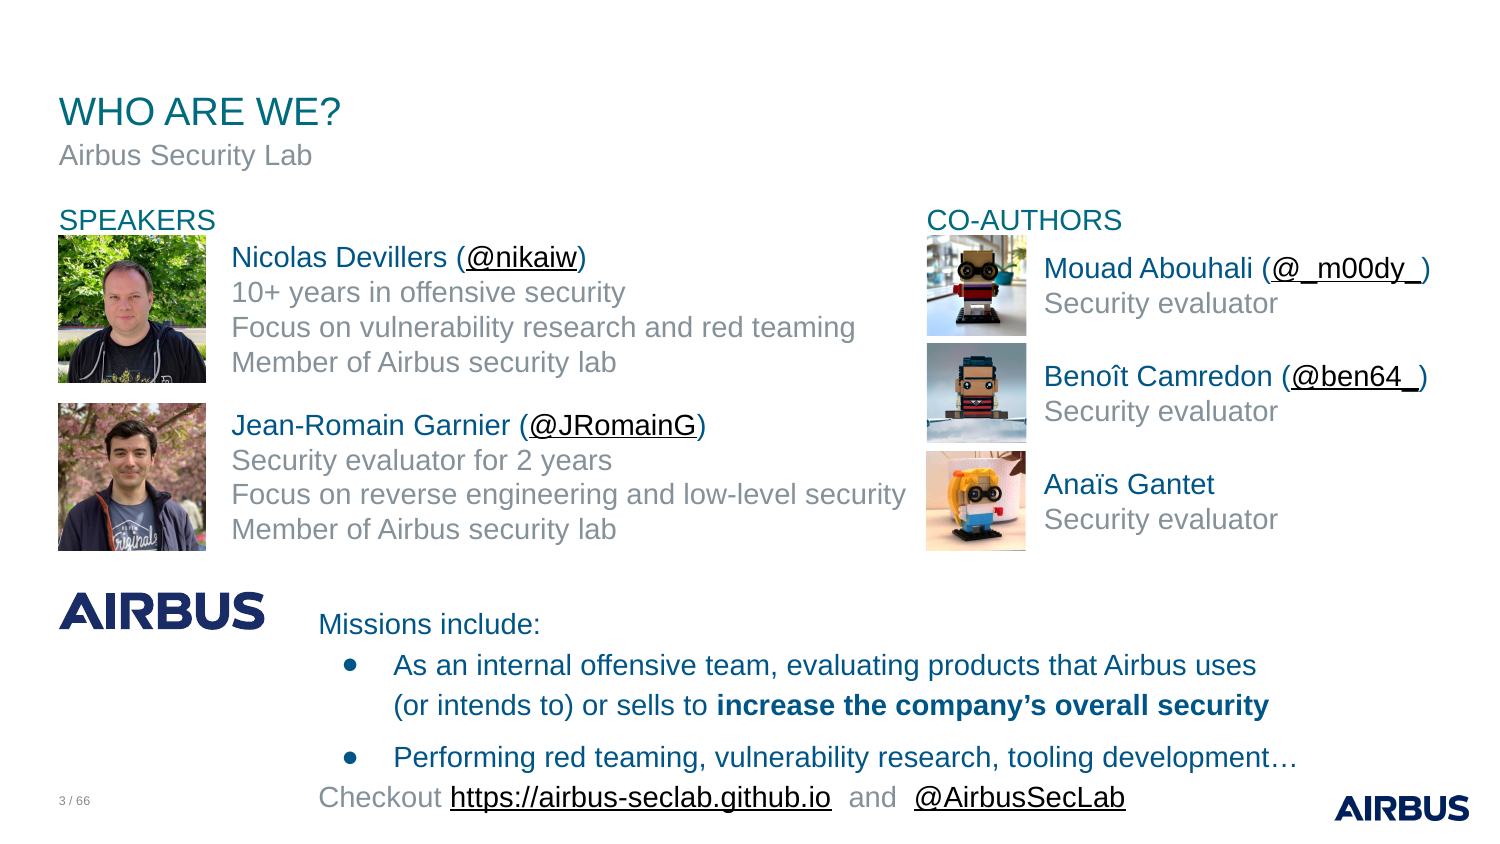

# WHO ARE WE? Airbus Security Lab
SPEAKERS
Nicolas Devillers (@nikaiw)
10+ years in offensive security
Focus on vulnerability research and red teaming
Member of Airbus security lab
Jean-Romain Garnier (@JRomainG)
Security evaluator for 2 years
Focus on reverse engineering and low-level security
Member of Airbus security lab
CO-AUTHORS
Mouad Abouhali (@_m00dy_)
Security evaluator
Benoît Camredon (@ben64_)
Security evaluator
Anaïs Gantet
Security evaluator
Missions include:
As an internal offensive team, evaluating products that Airbus uses
(or intends to) or sells to increase the company’s overall security
Performing red teaming, vulnerability research, tooling development…
Checkout https://airbus-seclab.github.io and @AirbusSecLab